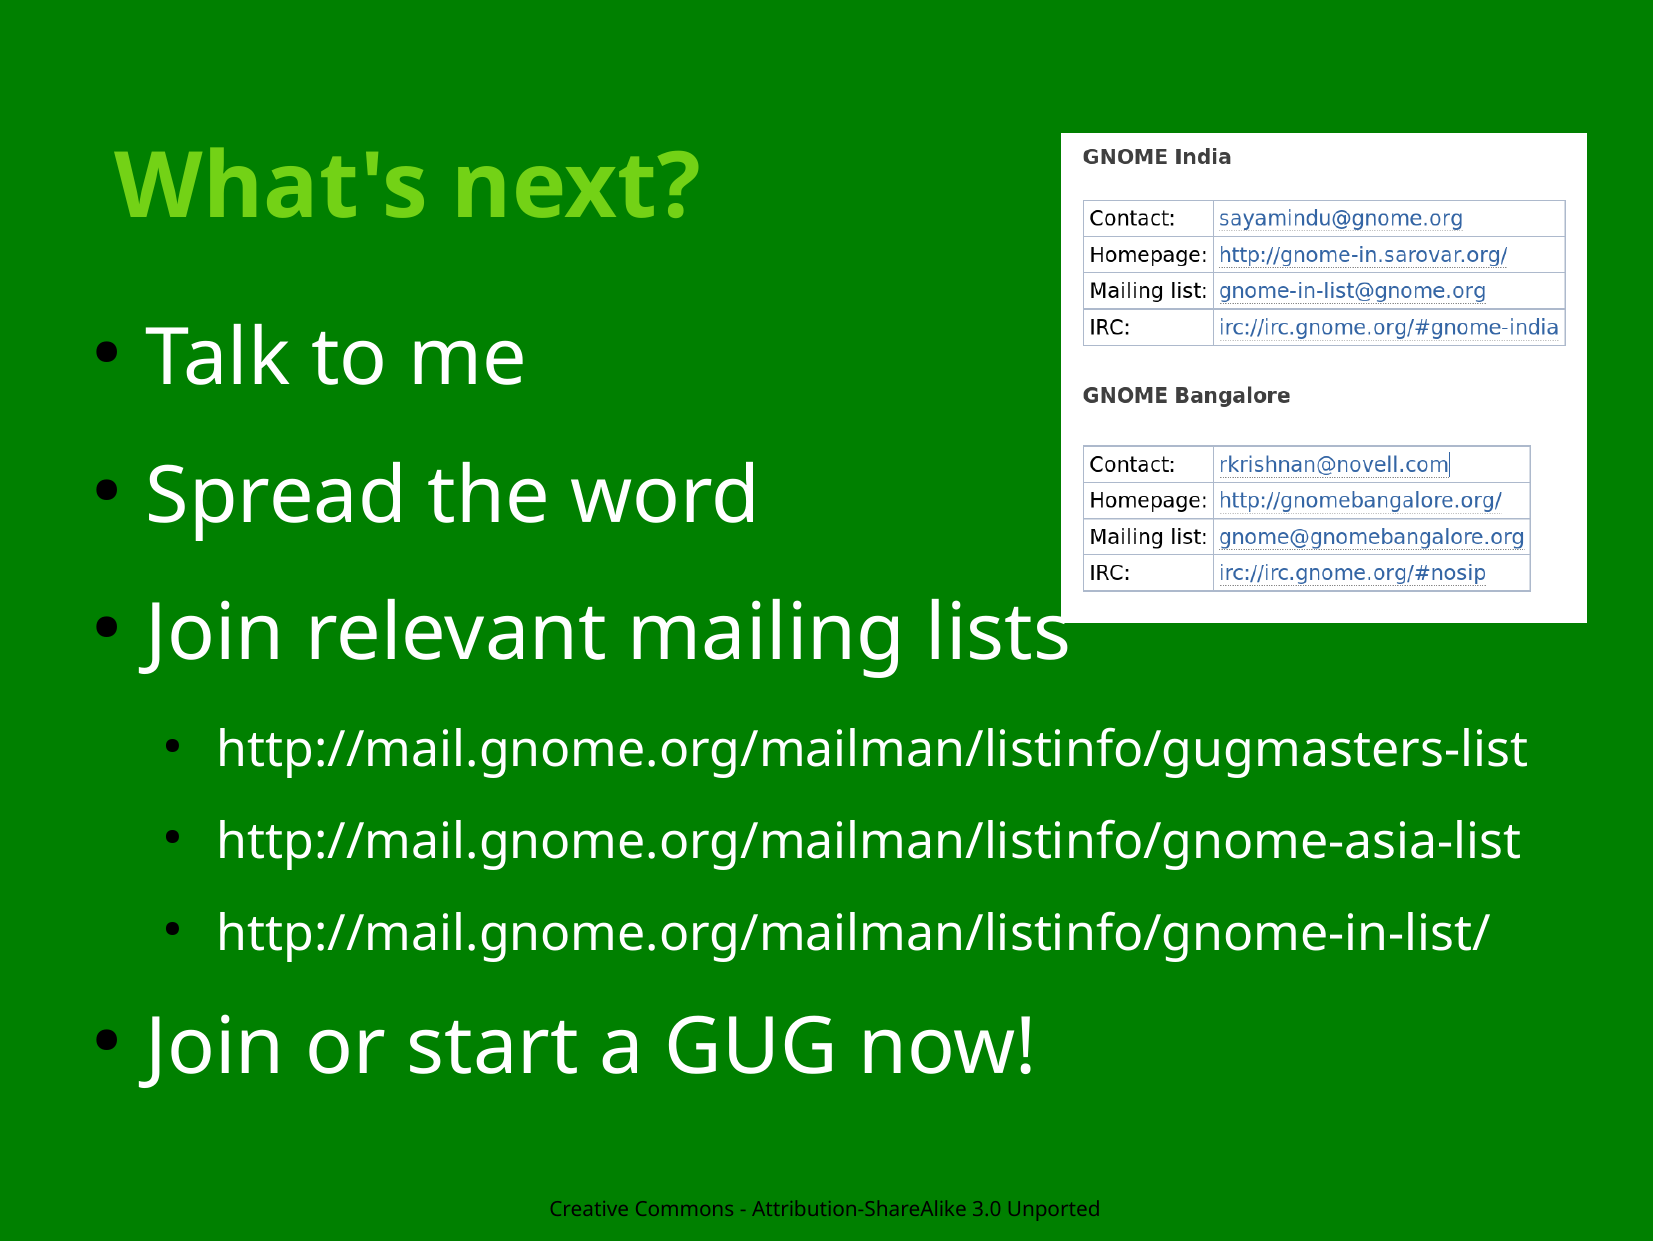

# What's next?
Talk to me
Spread the word
Join relevant mailing lists
http://mail.gnome.org/mailman/listinfo/gugmasters-list
http://mail.gnome.org/mailman/listinfo/gnome-asia-list
http://mail.gnome.org/mailman/listinfo/gnome-in-list/
Join or start a GUG now!